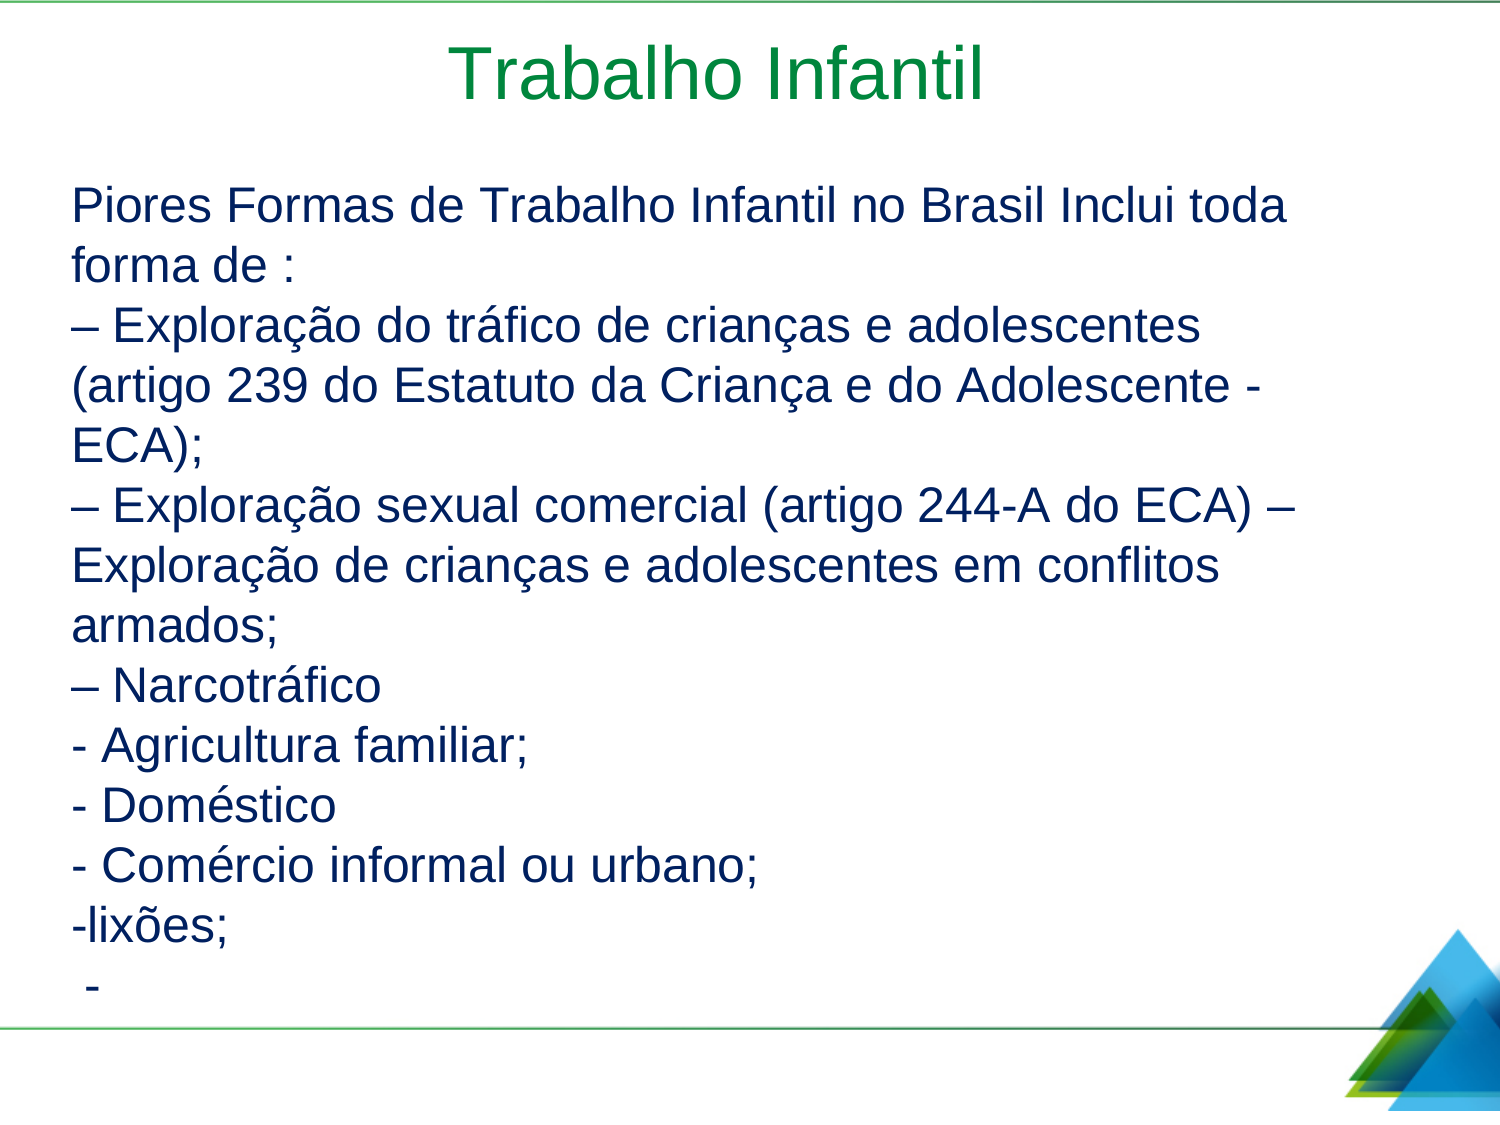

Trabalho Infantil
#
Piores Formas de Trabalho Infantil no Brasil Inclui toda
forma de :
– Exploração do tráfico de crianças e adolescentes
(artigo 239 do Estatuto da Criança e do Adolescente -
ECA);
– Exploração sexual comercial (artigo 244-A do ECA) –
Exploração de crianças e adolescentes em conflitos
armados;
– Narcotráfico
- Agricultura familiar;
- Doméstico
- Comércio informal ou urbano;
-lixões;
 -